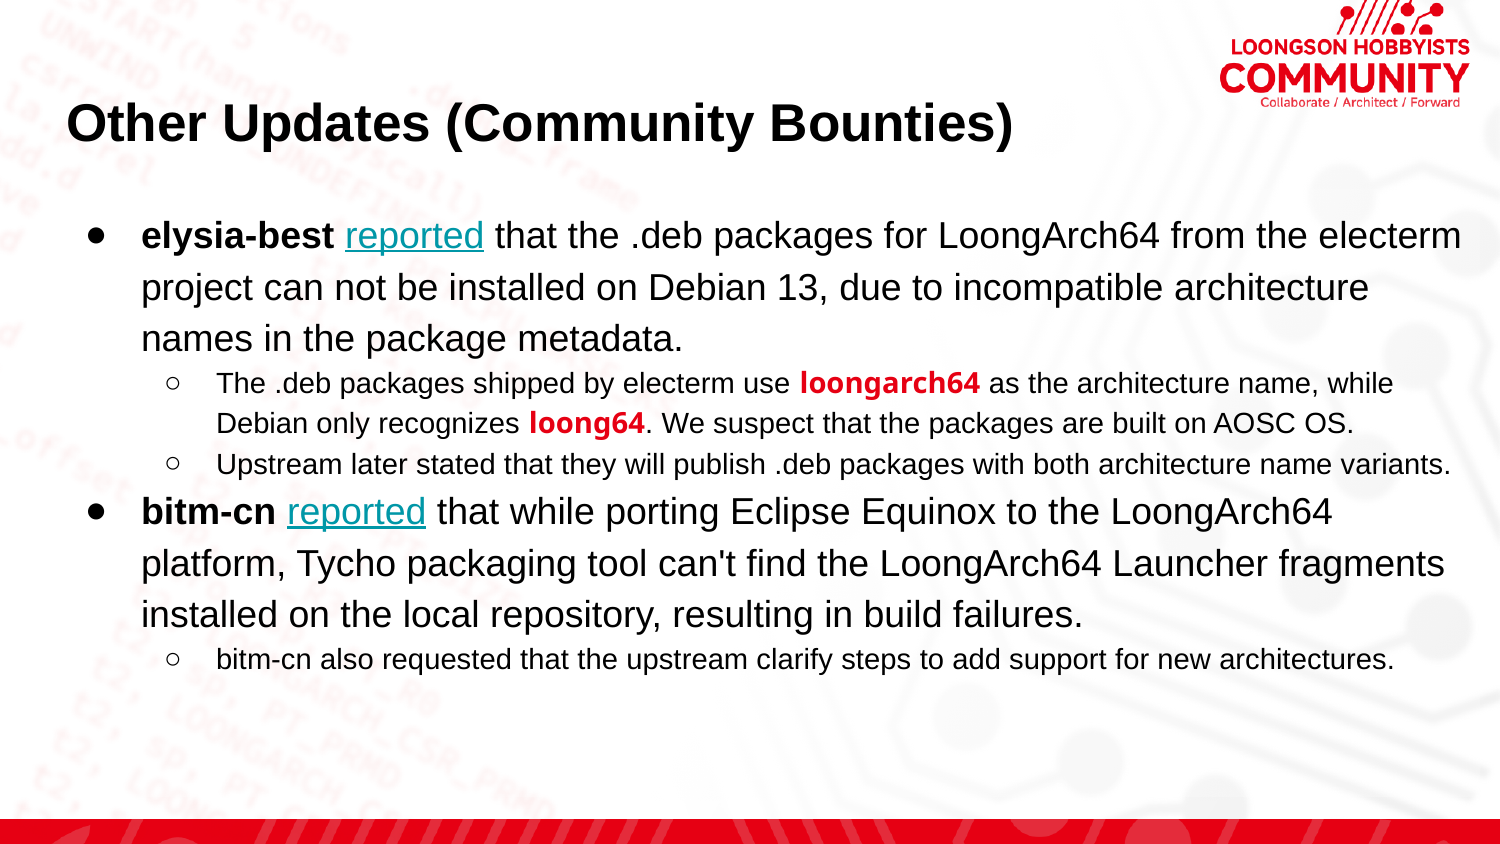

# Other Updates (Community Bounties)
elysia-best reported that the .deb packages for LoongArch64 from the electerm project can not be installed on Debian 13, due to incompatible architecture names in the package metadata.
The .deb packages shipped by electerm use loongarch64 as the architecture name, while Debian only recognizes loong64. We suspect that the packages are built on AOSC OS.
Upstream later stated that they will publish .deb packages with both architecture name variants.
bitm-cn reported that while porting Eclipse Equinox to the LoongArch64 platform, Tycho packaging tool can't find the LoongArch64 Launcher fragments installed on the local repository, resulting in build failures.
bitm-cn also requested that the upstream clarify steps to add support for new architectures.